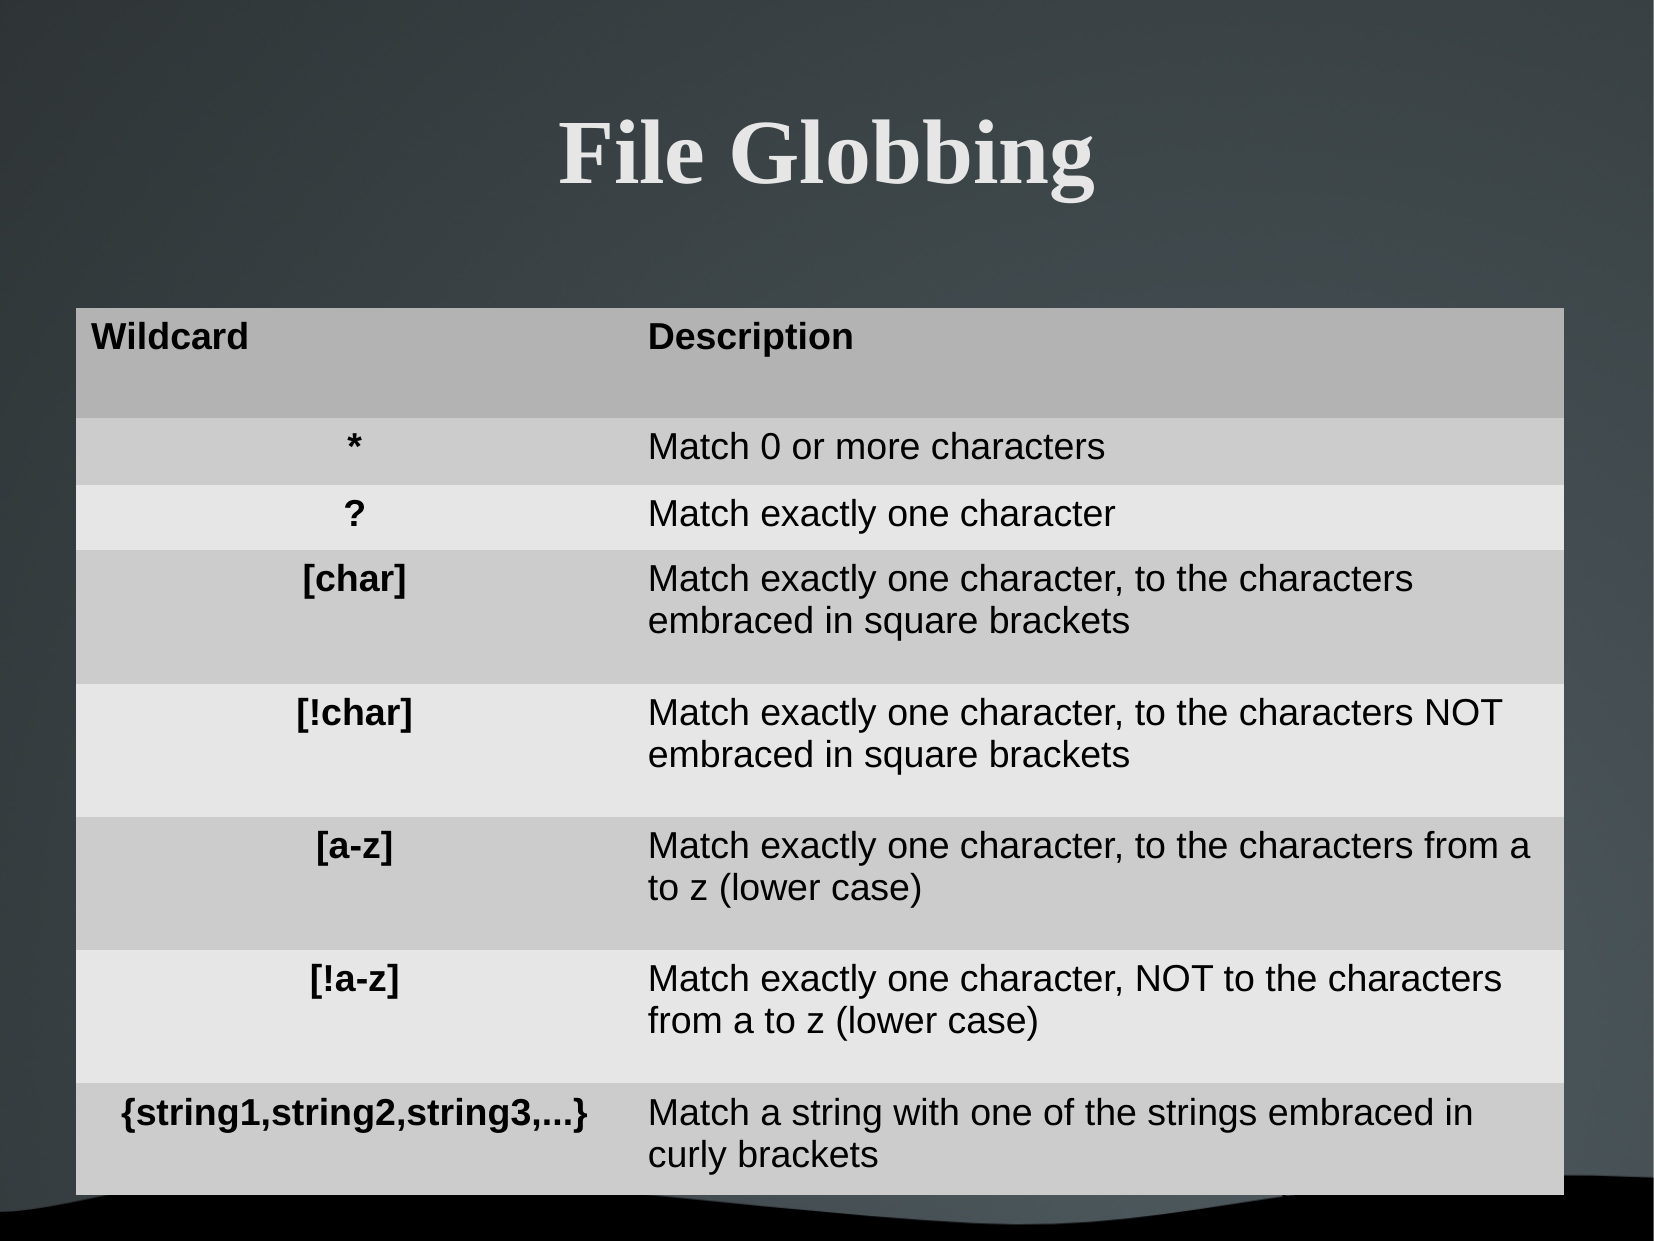

# File Globbing
| Wildcard | Description |
| --- | --- |
| \* | Match 0 or more characters |
| ? | Match exactly one character |
| [char] | Match exactly one character, to the characters embraced in square brackets |
| [!char] | Match exactly one character, to the characters NOT embraced in square brackets |
| [a-z] | Match exactly one character, to the characters from a to z (lower case) |
| [!a-z] | Match exactly one character, NOT to the characters from a to z (lower case) |
| {string1,string2,string3,...} | Match a string with one of the strings embraced in curly brackets |